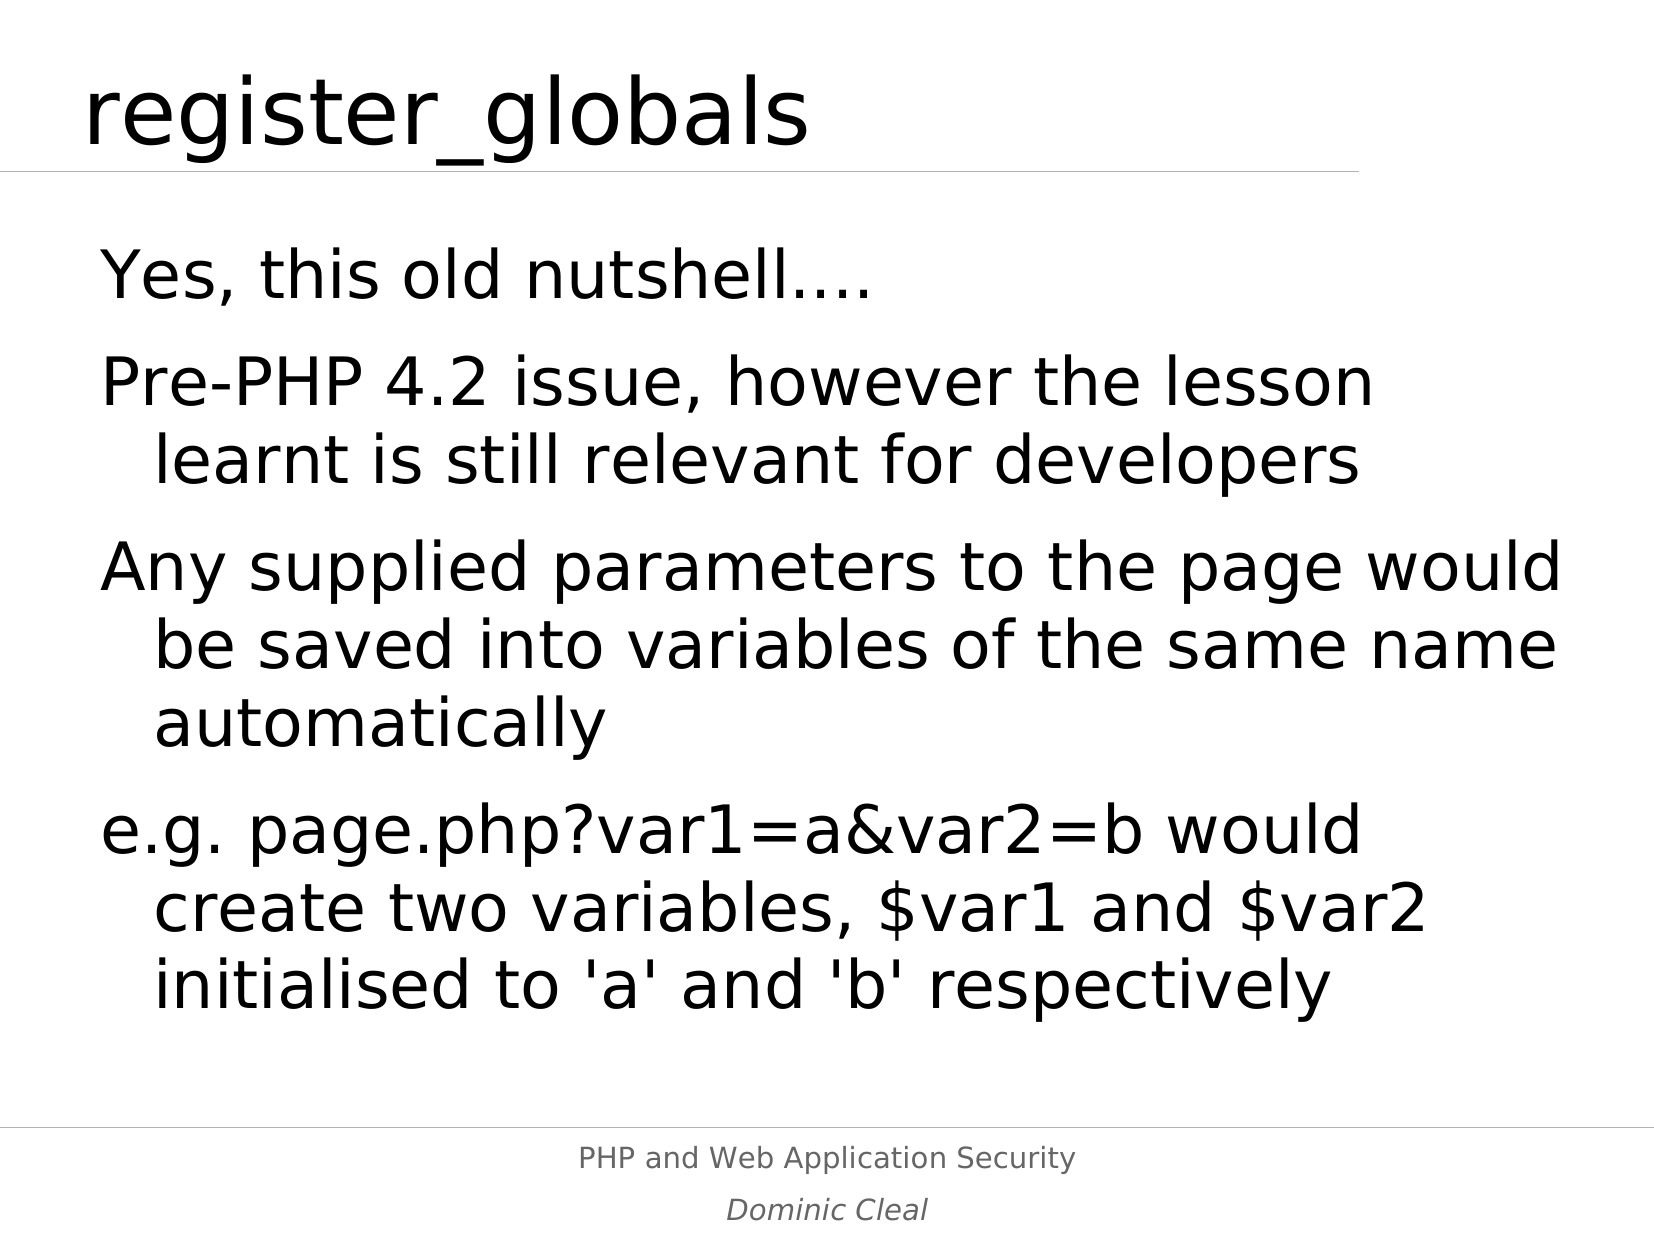

# register_globals
Yes, this old nutshell....
Pre-PHP 4.2 issue, however the lesson learnt is still relevant for developers
Any supplied parameters to the page would be saved into variables of the same name automatically
e.g. page.php?var1=a&var2=b would create two variables, $var1 and $var2 initialised to 'a' and 'b' respectively
PHP and Web Application Security